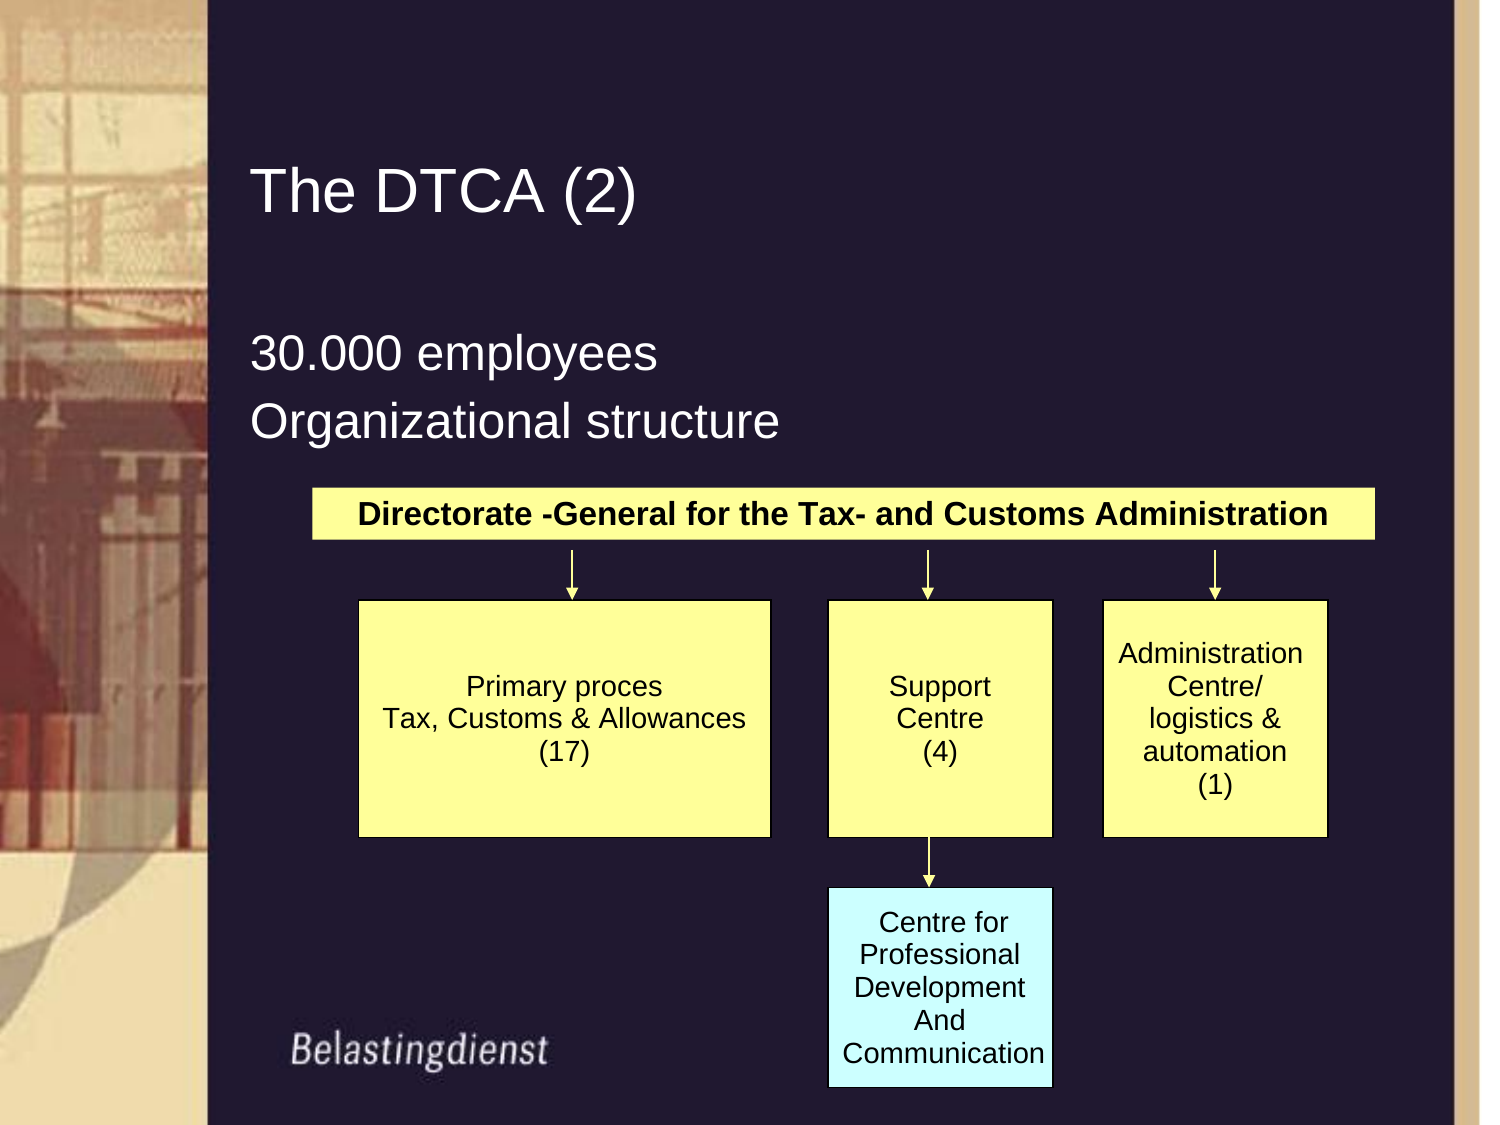

# The DTCA (2)
30.000 employees
Organizational structure
Directorate -General for the Tax- and Customs Administration
Primary proces
Tax, Customs & Allowances
(17)
Support
Centre
(4)
Administration
Centre/
logistics &
automation
(1)
Centre for
Professional
Development
And
Communication